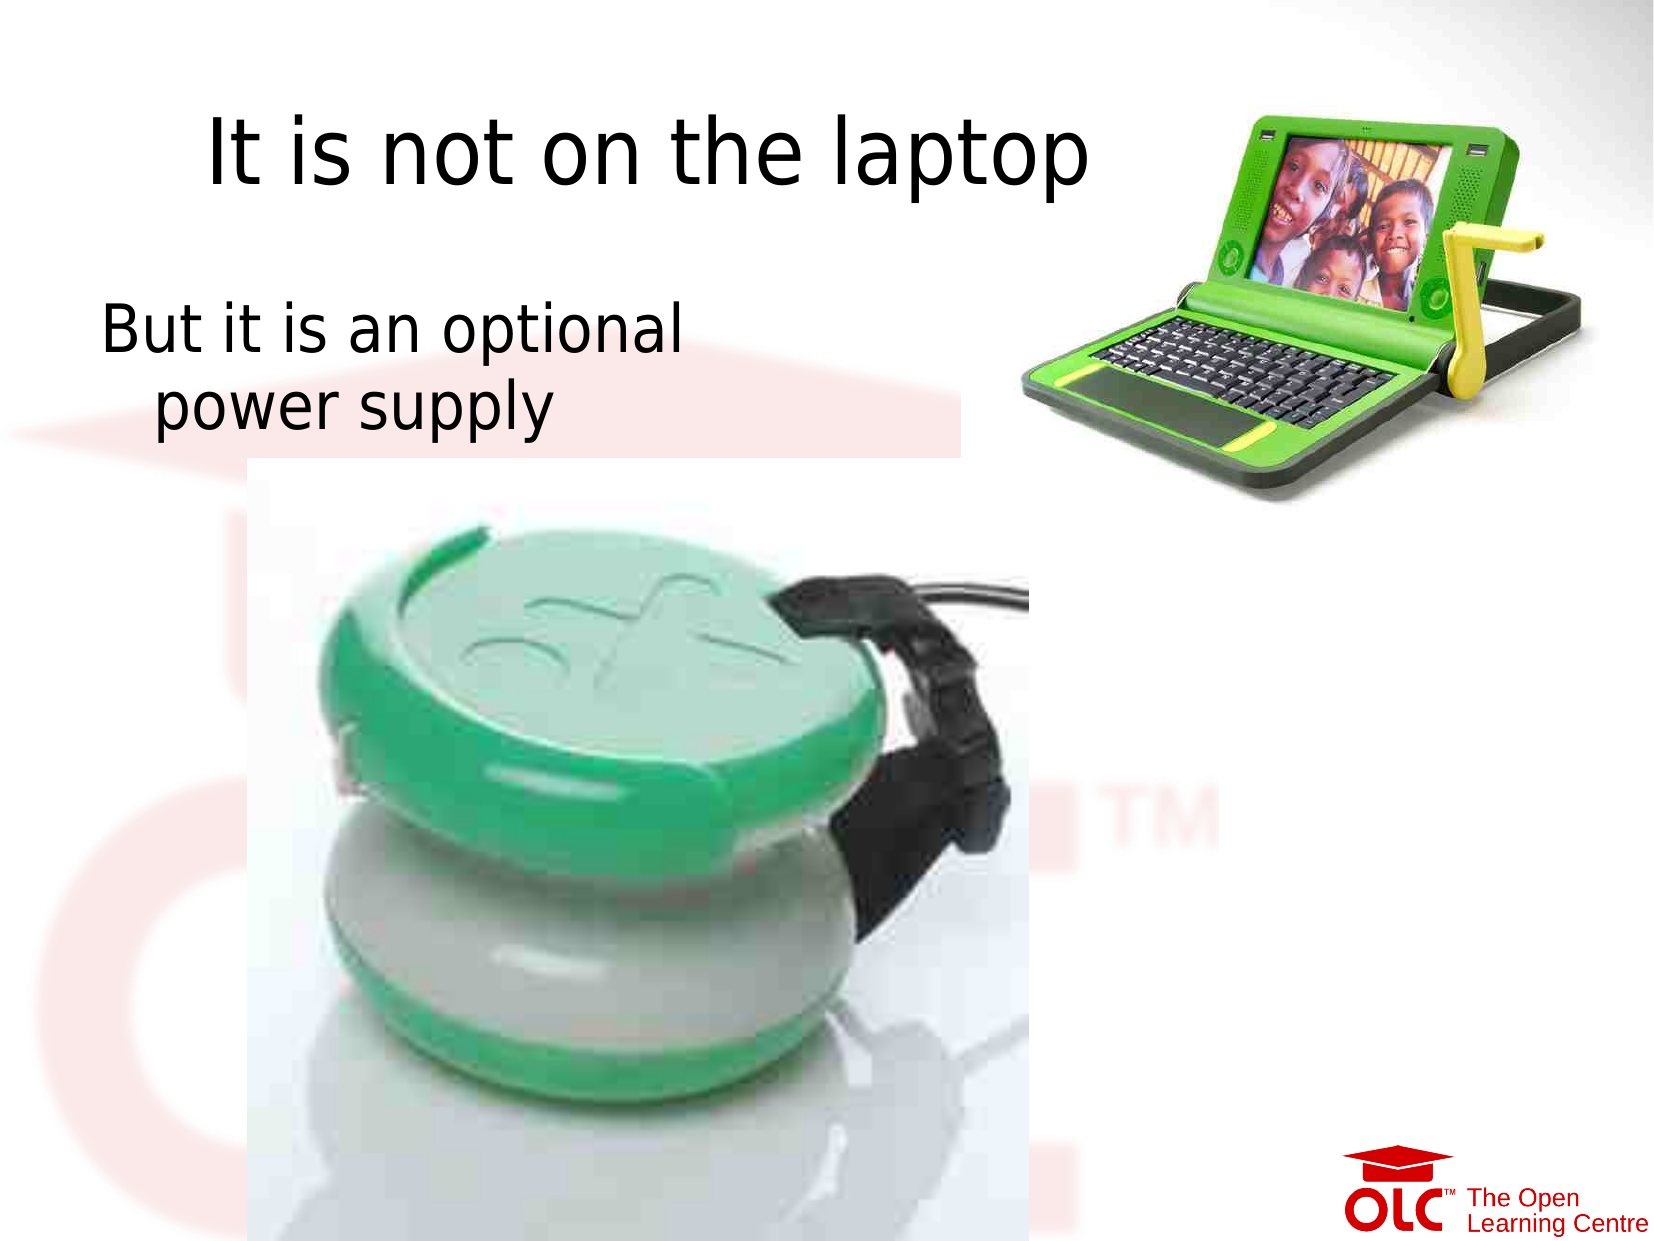

# It is not on the laptop
But it is an optional
power supply